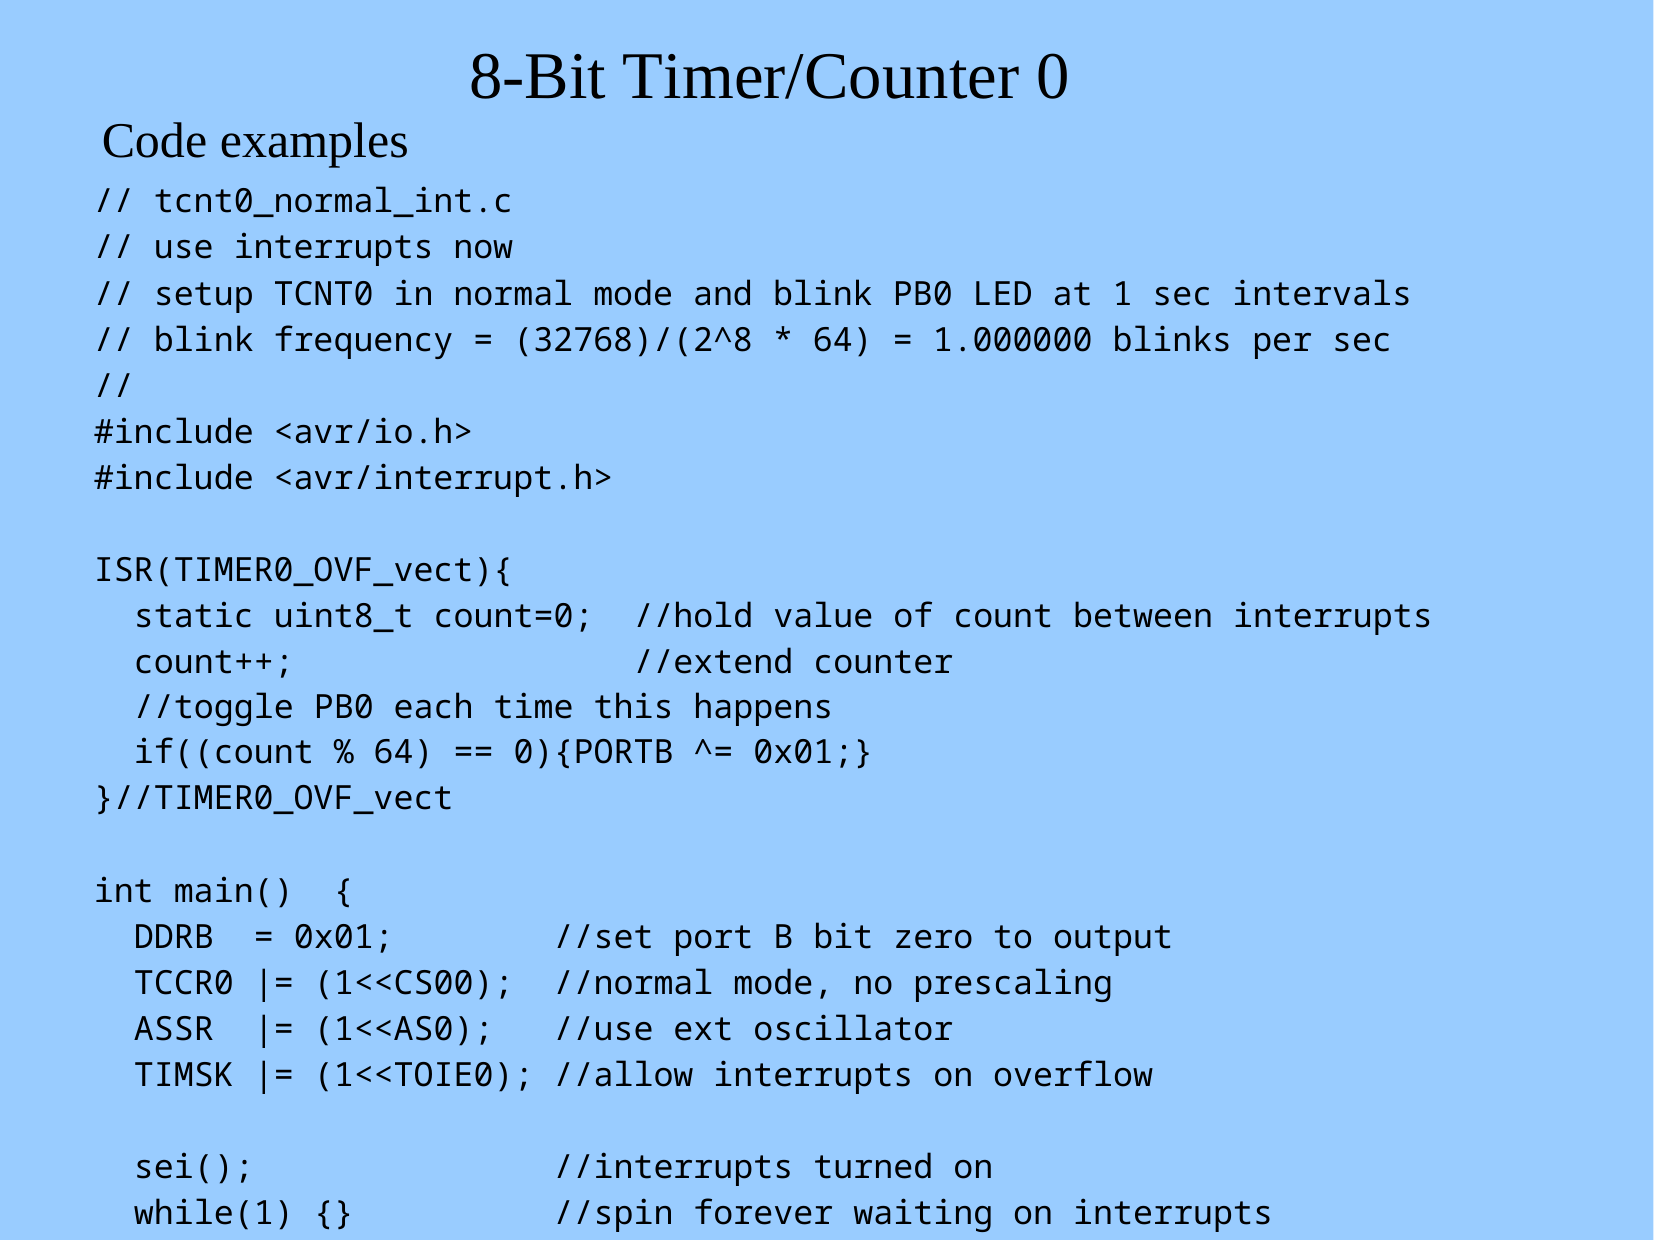

8-Bit Timer/Counter 0
Code examples
// tcnt0_normal_int.c
// use interrupts now
// setup TCNT0 in normal mode and blink PB0 LED at 1 sec intervals
// blink frequency = (32768)/(2^8 * 64) = 1.000000 blinks per sec
//
#include <avr/io.h>
#include <avr/interrupt.h>
ISR(TIMER0_OVF_vect){
 static uint8_t count=0; //hold value of count between interrupts
 count++; //extend counter
 //toggle PB0 each time this happens
 if((count % 64) == 0){PORTB ^= 0x01;}
}//TIMER0_OVF_vect
int main() {
 DDRB = 0x01; //set port B bit zero to output
 TCCR0 |= (1<<CS00); //normal mode, no prescaling
 ASSR |= (1<<AS0); //use ext oscillator
 TIMSK |= (1<<TOIE0); //allow interrupts on overflow
 sei(); //interrupts turned on
 while(1) {} //spin forever waiting on interrupts
 //(note nearly empty main, no need for volatile count variable)
} // main